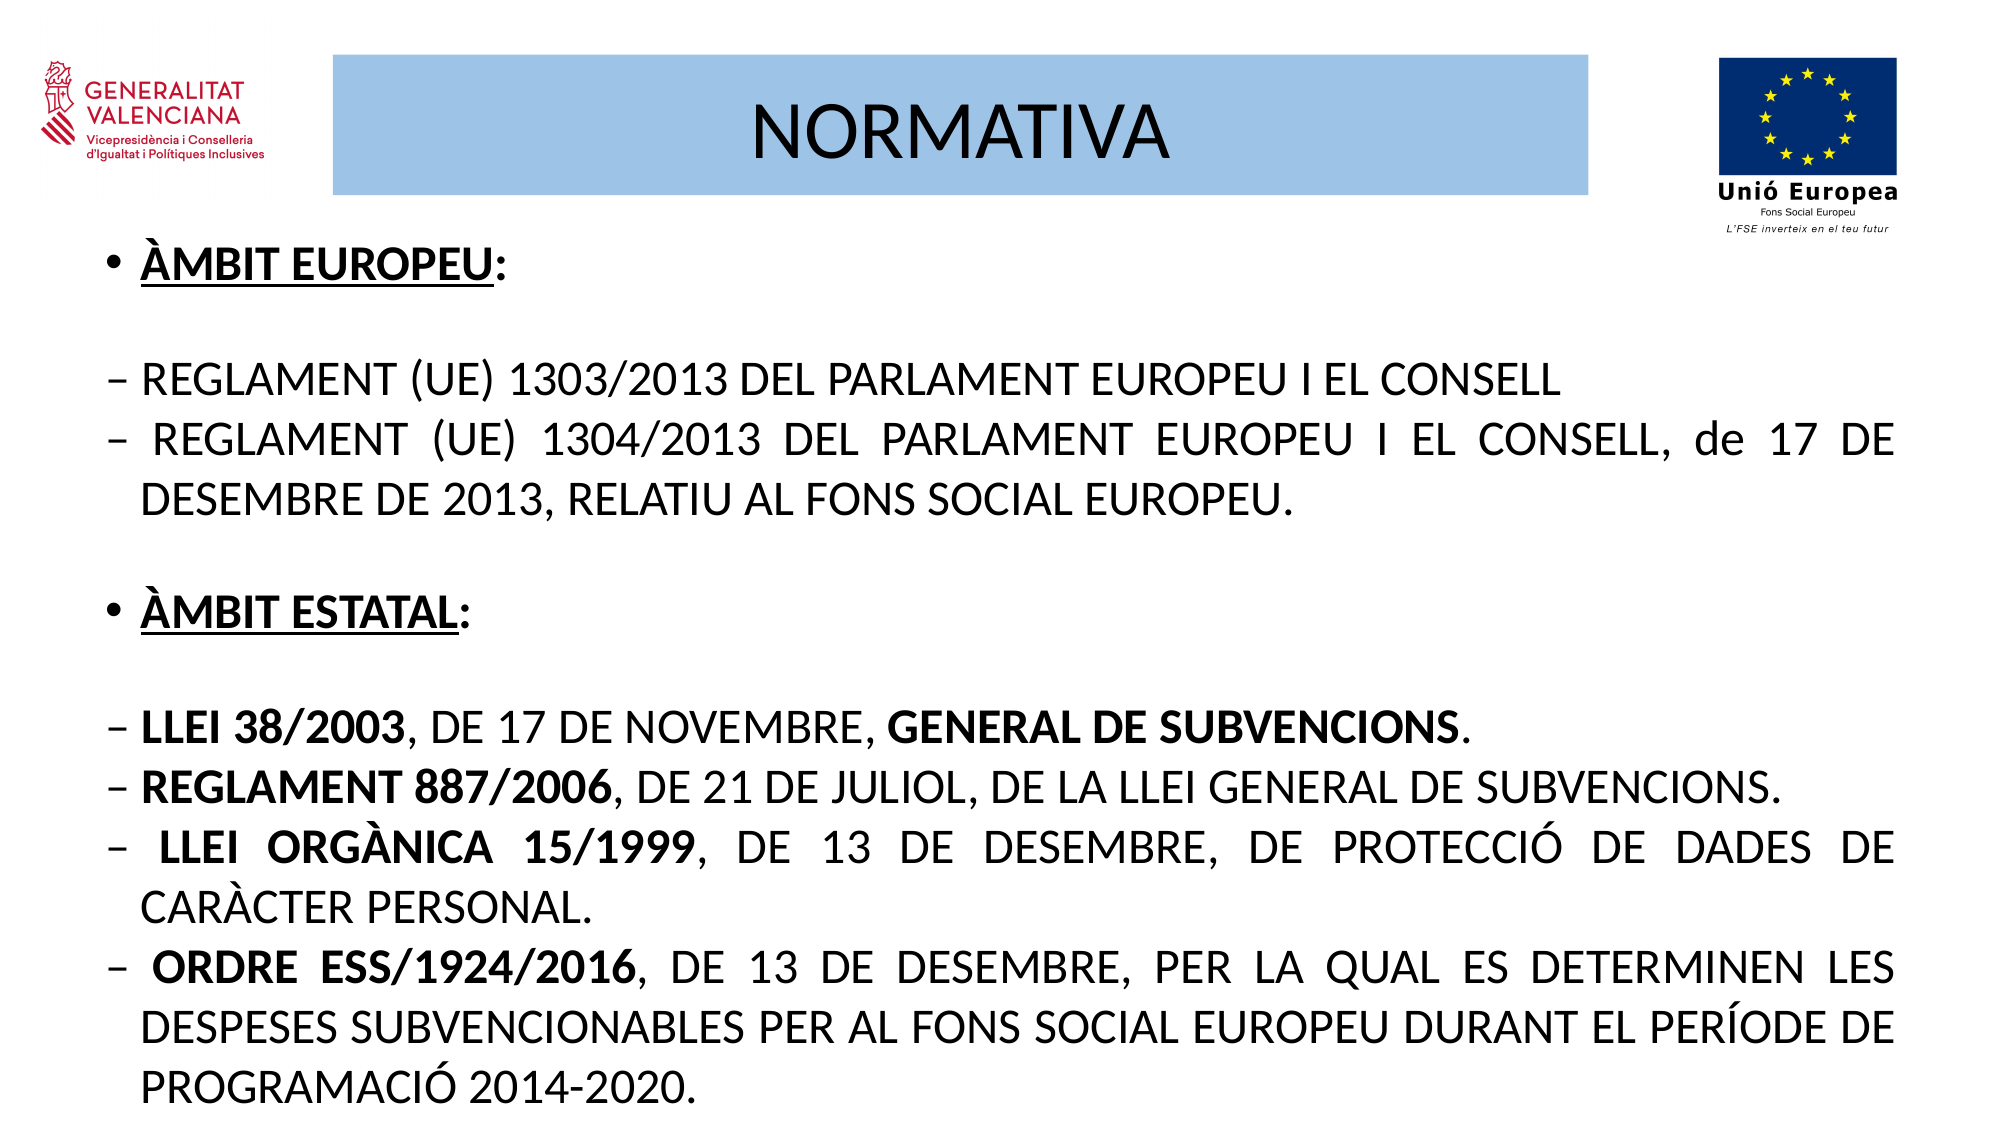

NORMATIVA
ÀMBIT EUROPEU:
– REGLAMENT (UE) 1303/2013 DEL PARLAMENT EUROPEU I EL CONSELL
– REGLAMENT (UE) 1304/2013 DEL PARLAMENT EUROPEU I EL CONSELL, de 17 DE DESEMBRE DE 2013, RELATIU AL FONS SOCIAL EUROPEU.
ÀMBIT ESTATAL:
– Llei 38/2003, de 17 de novembre, General de Subvencions.
– Reglament 887/2006, de 21 de juliol, DE LA LLEI GENERAL DE SUBVENCIONS.
– Llei orgànica 15/1999, de 13 de desembre, de protecció de dades de caràcter personal.
– Ordre ESS/1924/2016, de 13 de desembre, per la qual es determinen les DESPESES subvencionables Per al Fons Social Europeu durant el període de programació 2014-2020.